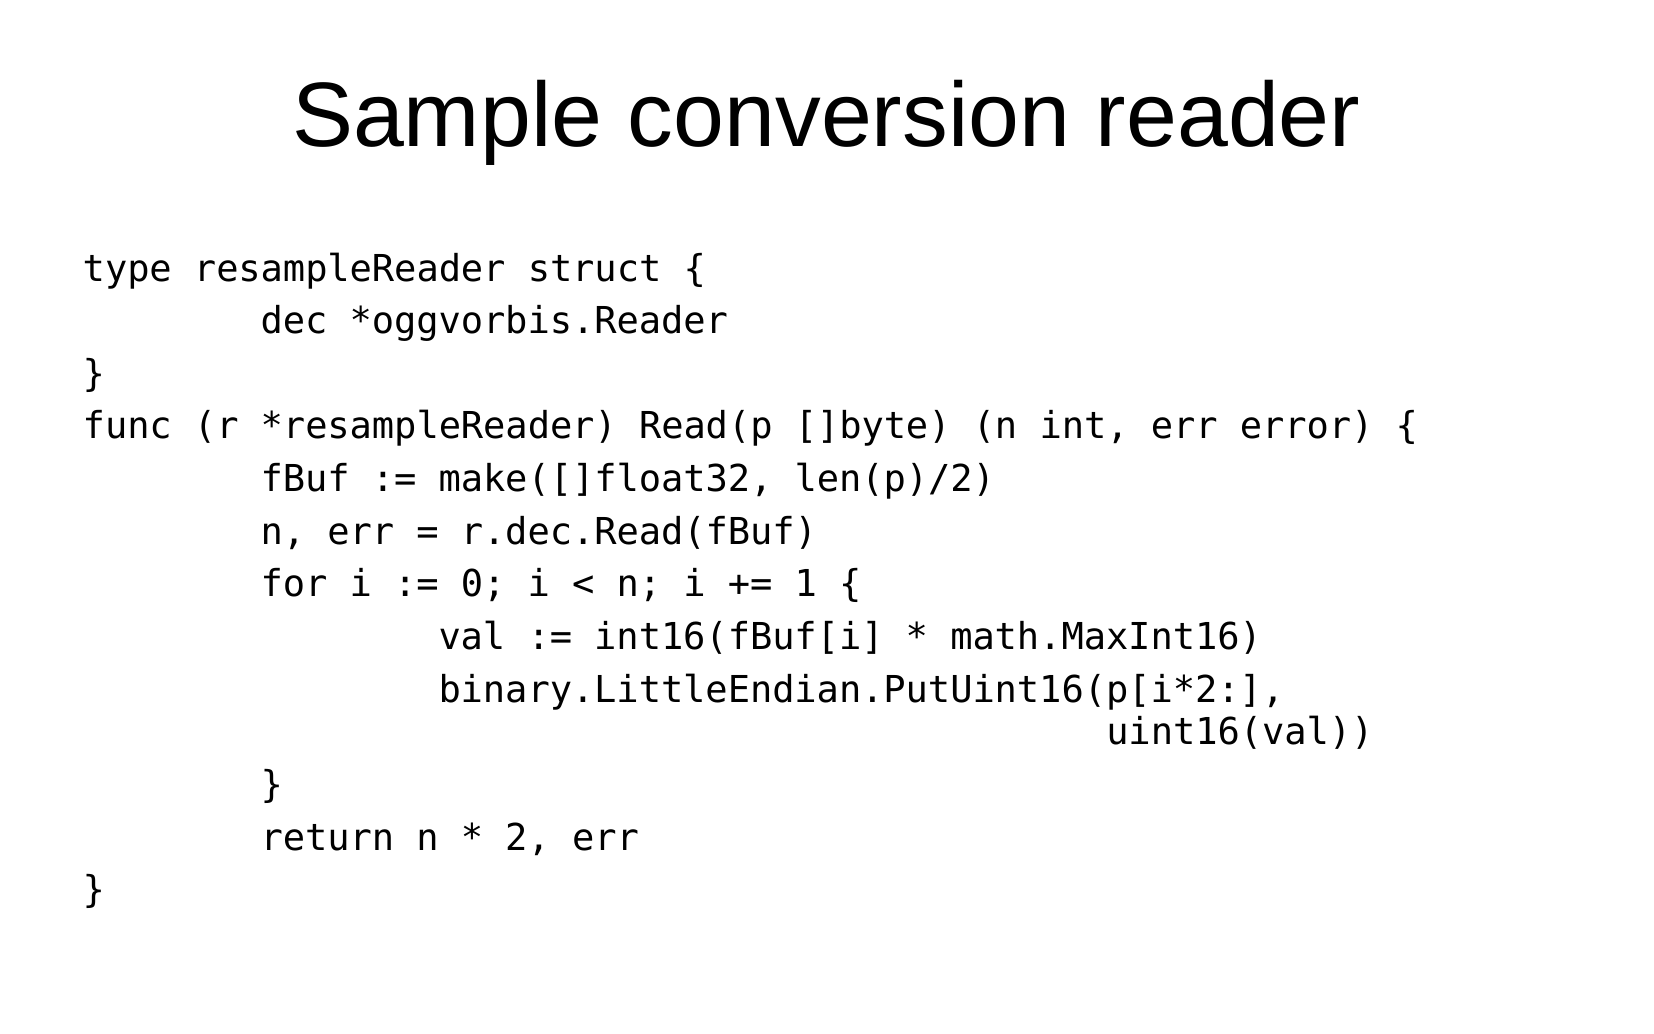

# Sample conversion reader
type resampleReader struct {
 dec *oggvorbis.Reader
}
func (r *resampleReader) Read(p []byte) (n int, err error) {
 fBuf := make([]float32, len(p)/2)
 n, err = r.dec.Read(fBuf)
 for i := 0; i < n; i += 1 {
 val := int16(fBuf[i] * math.MaxInt16)
 binary.LittleEndian.PutUint16(p[i*2:], uint16(val))
 }
 return n * 2, err
}